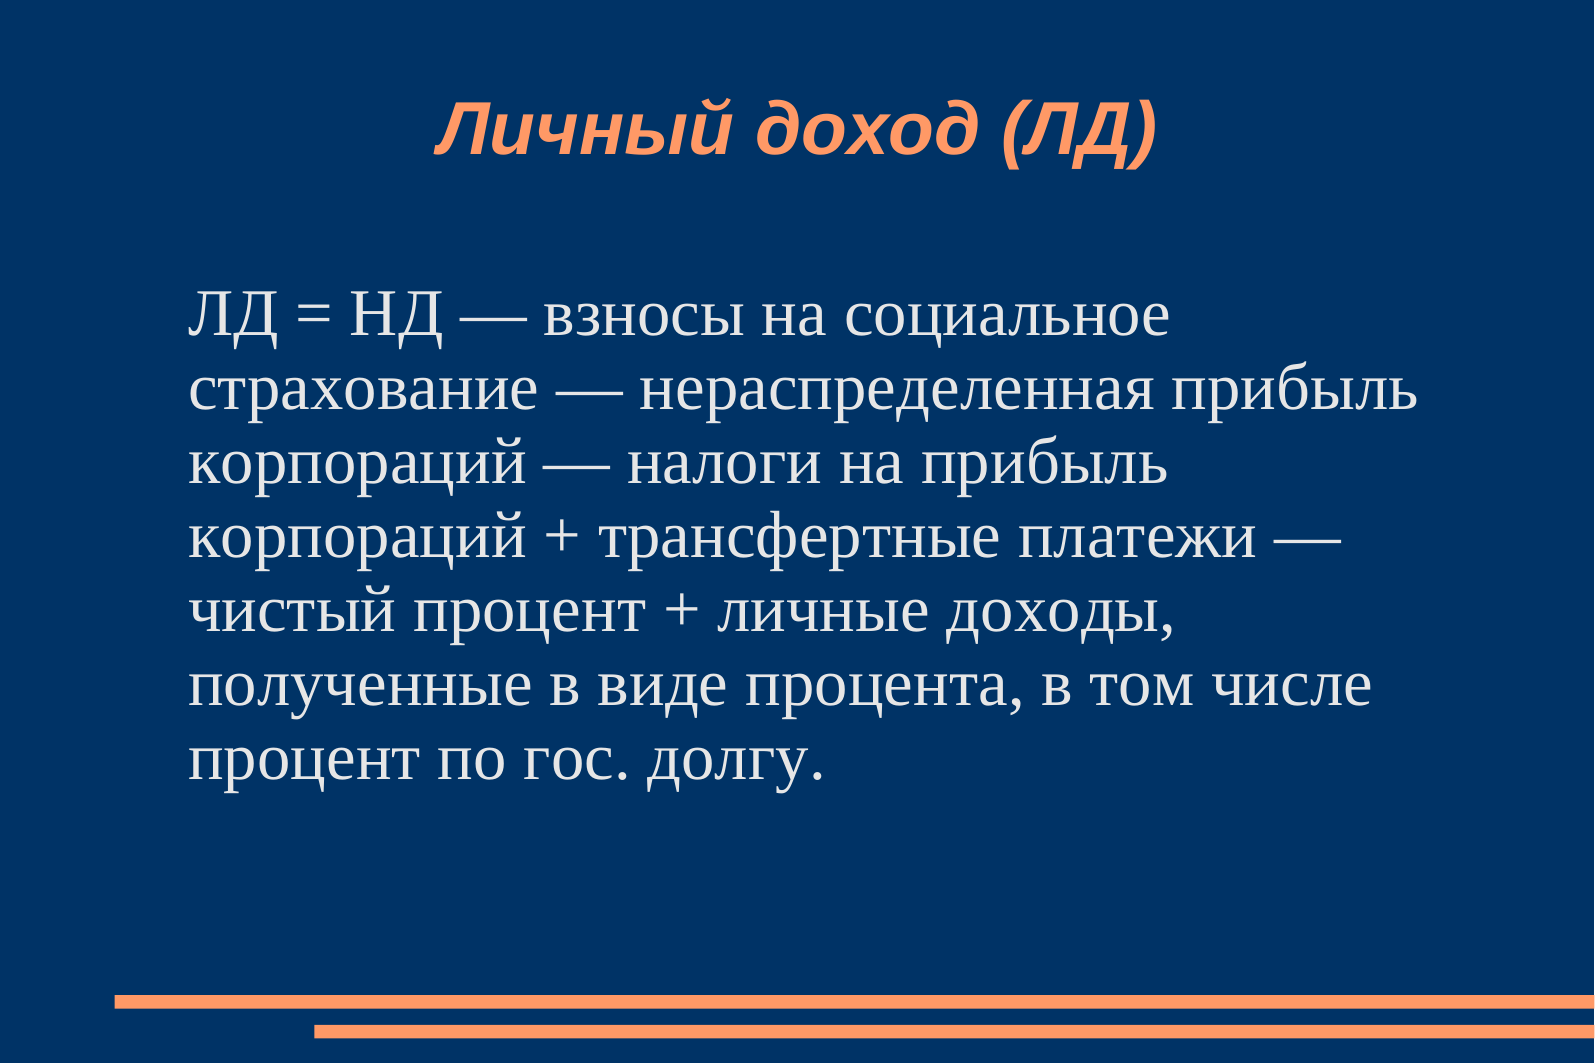

# Личный доход (ЛД)
ЛД = НД — взносы на социальное страхование — нераспределенная прибыль корпораций — налоги на прибыль корпораций + трансфертные платежи — чистый процент + личные доходы, полученные в виде процента, в том числе процент по гос. долгу.